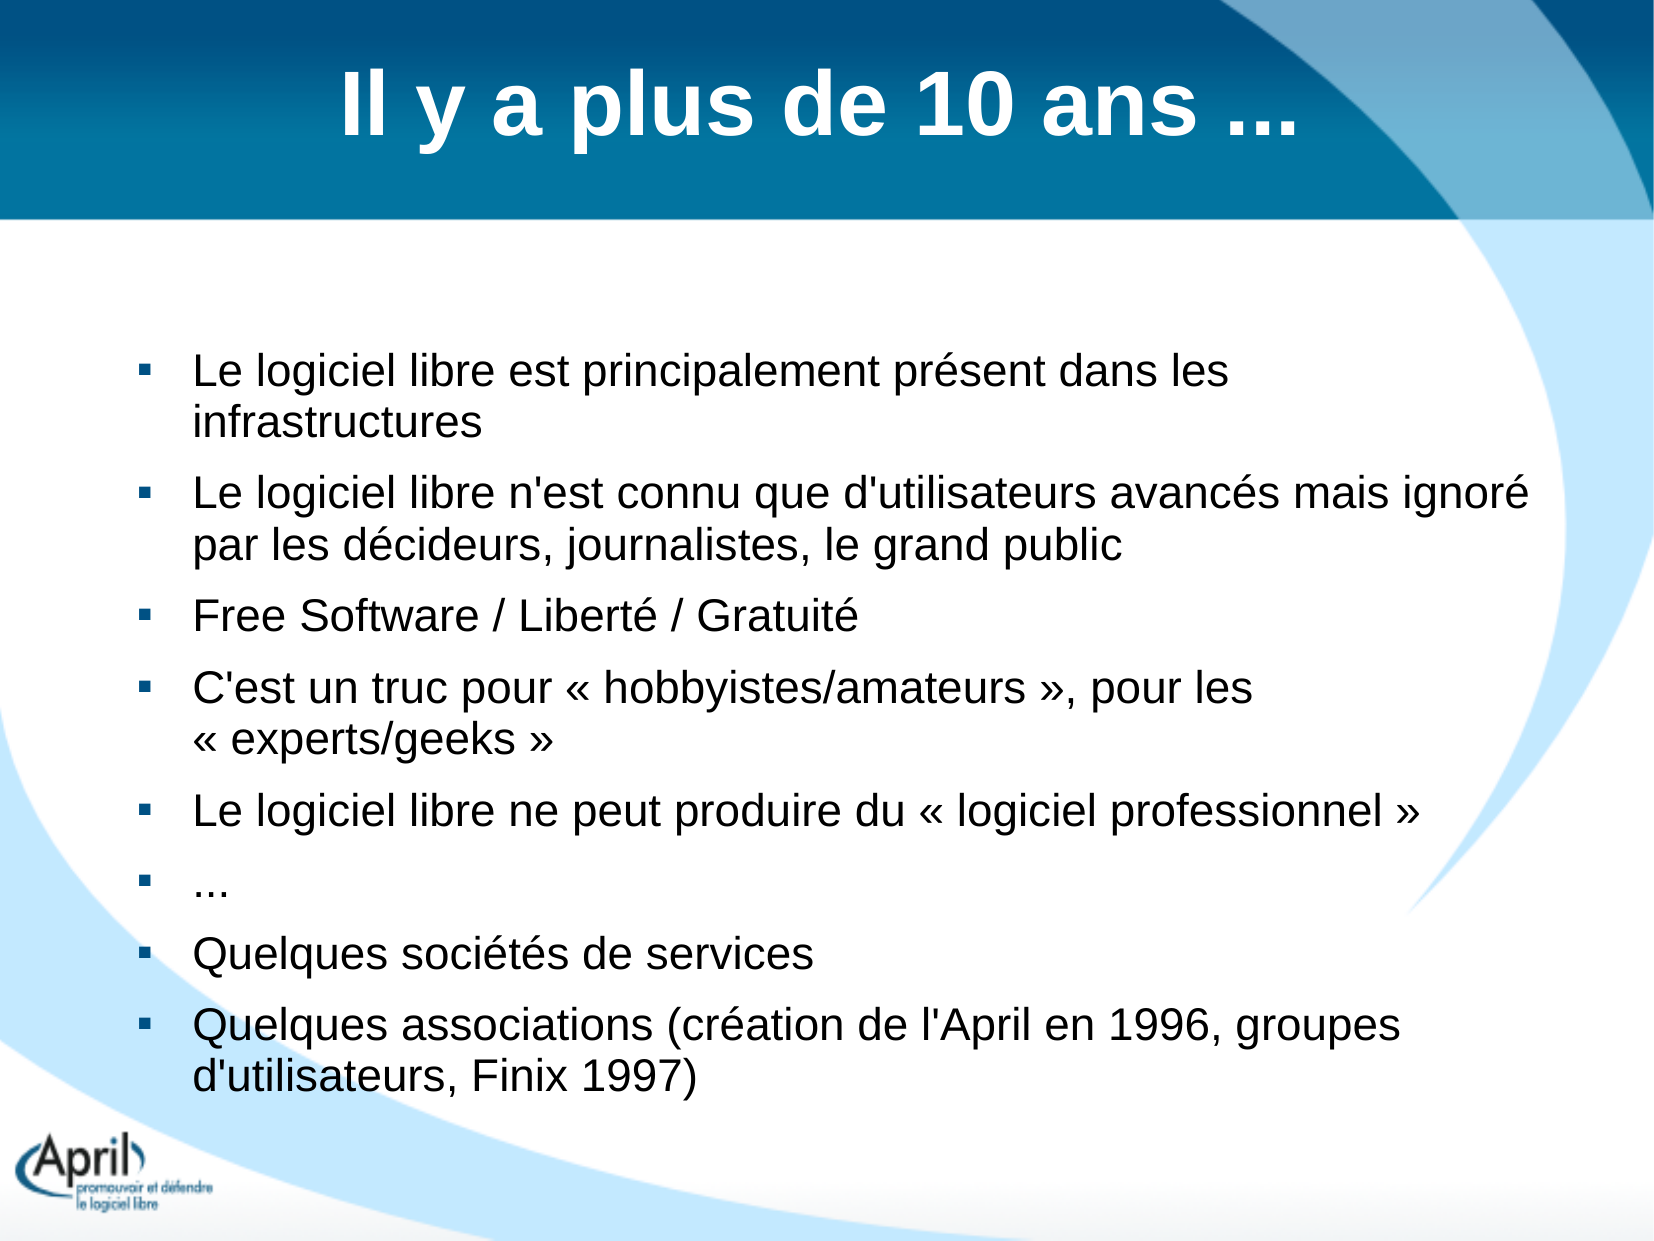

# Il y a plus de 10 ans ...
Le logiciel libre est principalement présent dans les infrastructures
Le logiciel libre n'est connu que d'utilisateurs avancés mais ignoré par les décideurs, journalistes, le grand public
Free Software / Liberté / Gratuité
C'est un truc pour « hobbyistes/amateurs », pour les « experts/geeks »
Le logiciel libre ne peut produire du « logiciel professionnel »
...
Quelques sociétés de services
Quelques associations (création de l'April en 1996, groupes d'utilisateurs, Finix 1997)